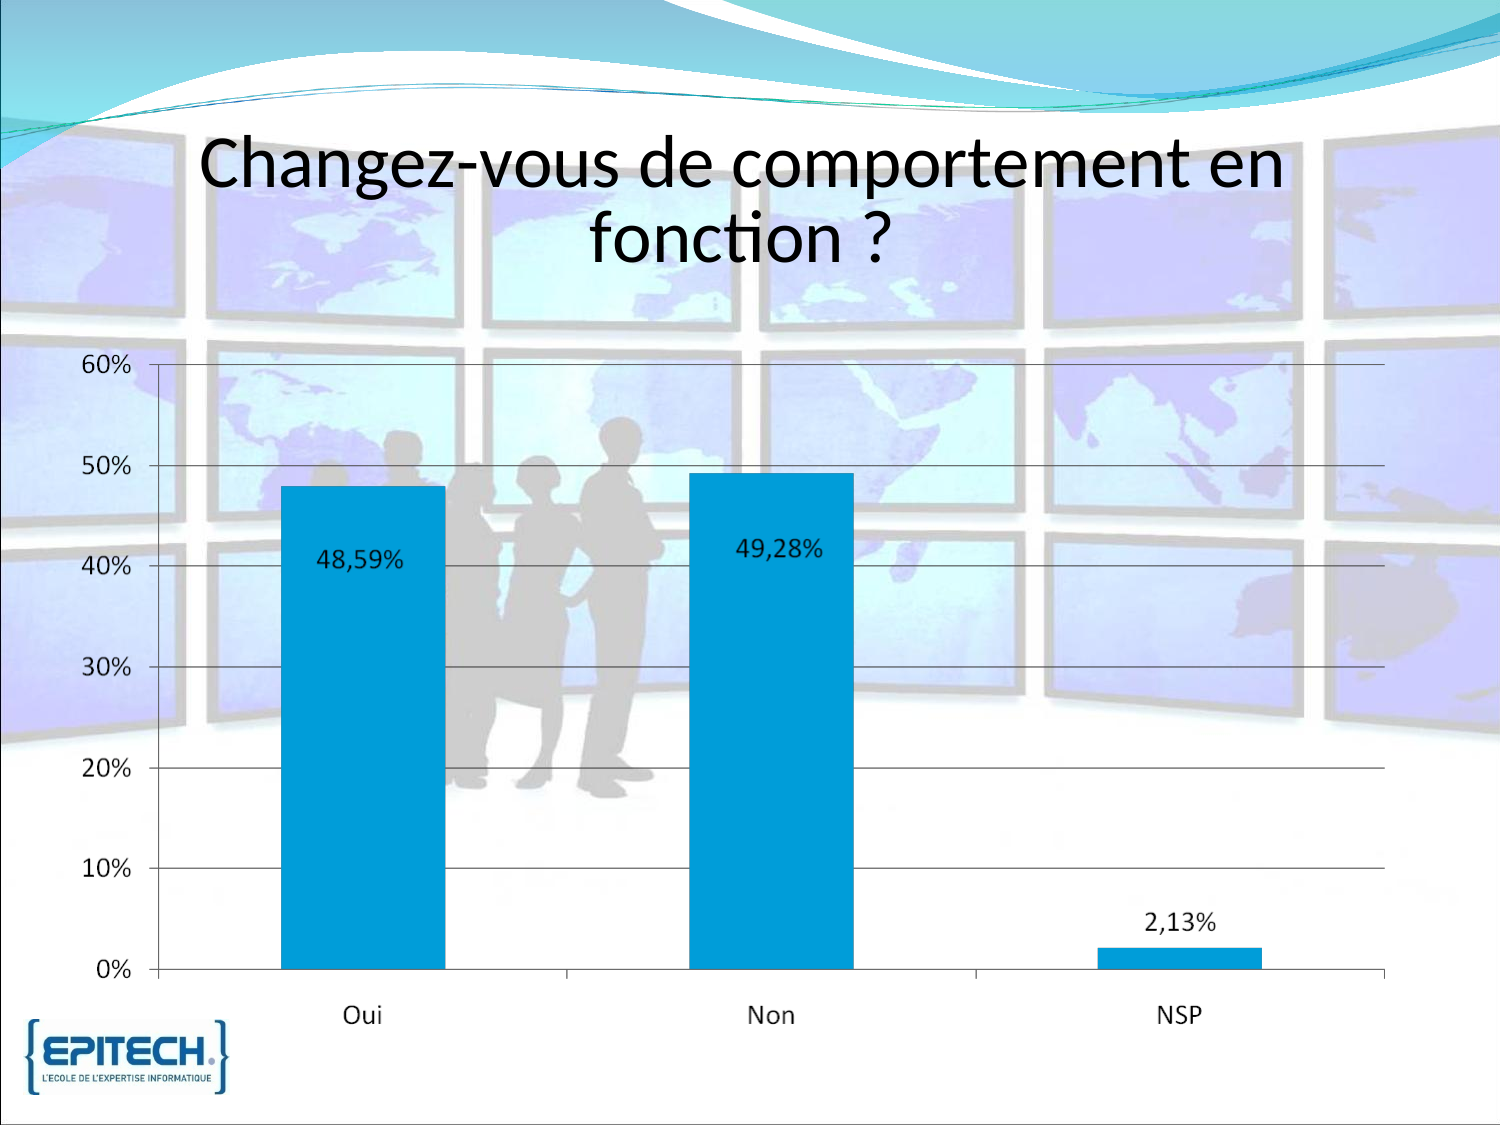

# Changez-vous de comportement en fonction ?